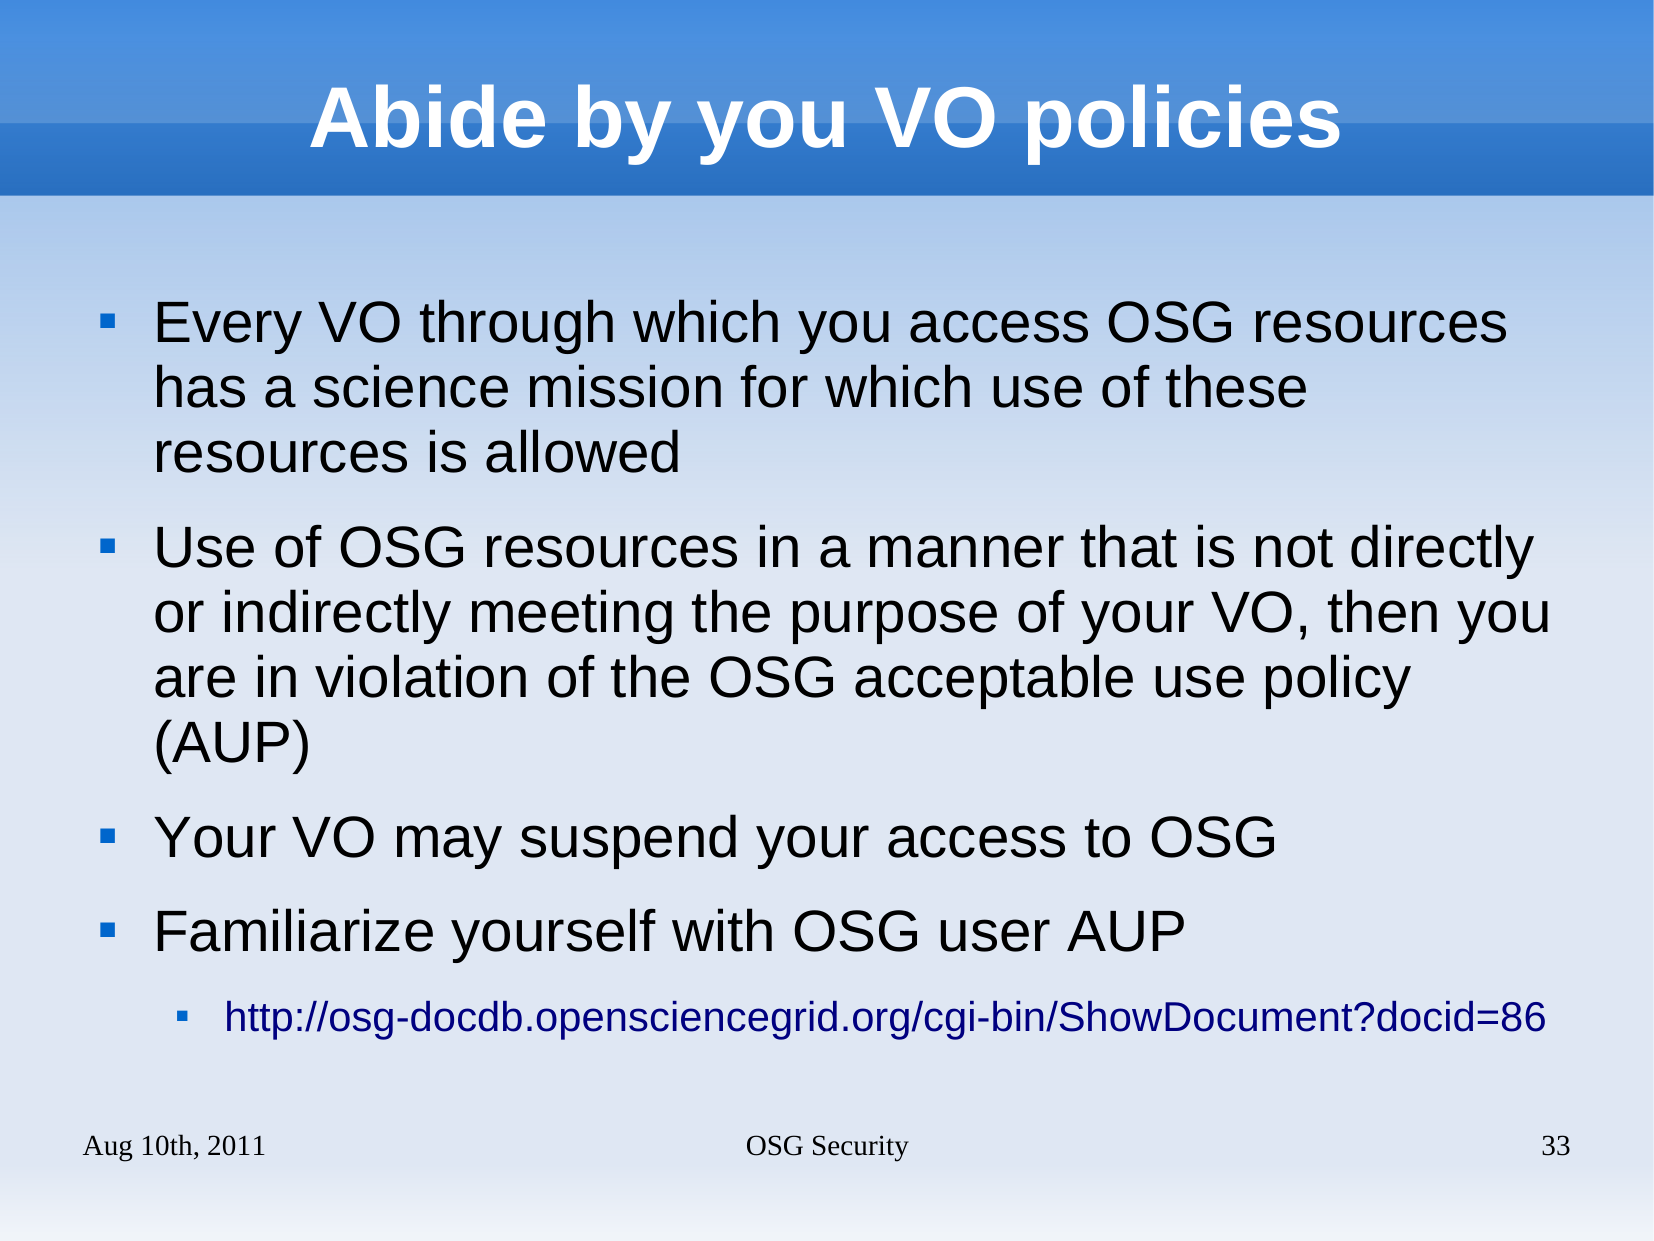

# Abide by you VO policies
Every VO through which you access OSG resources has a science mission for which use of these resources is allowed
Use of OSG resources in a manner that is not directly or indirectly meeting the purpose of your VO, then you are in violation of the OSG acceptable use policy (AUP)
Your VO may suspend your access to OSG
Familiarize yourself with OSG user AUP
http://osg-docdb.opensciencegrid.org/cgi-bin/ShowDocument?docid=86
Aug 10th, 2011
OSG Security
33